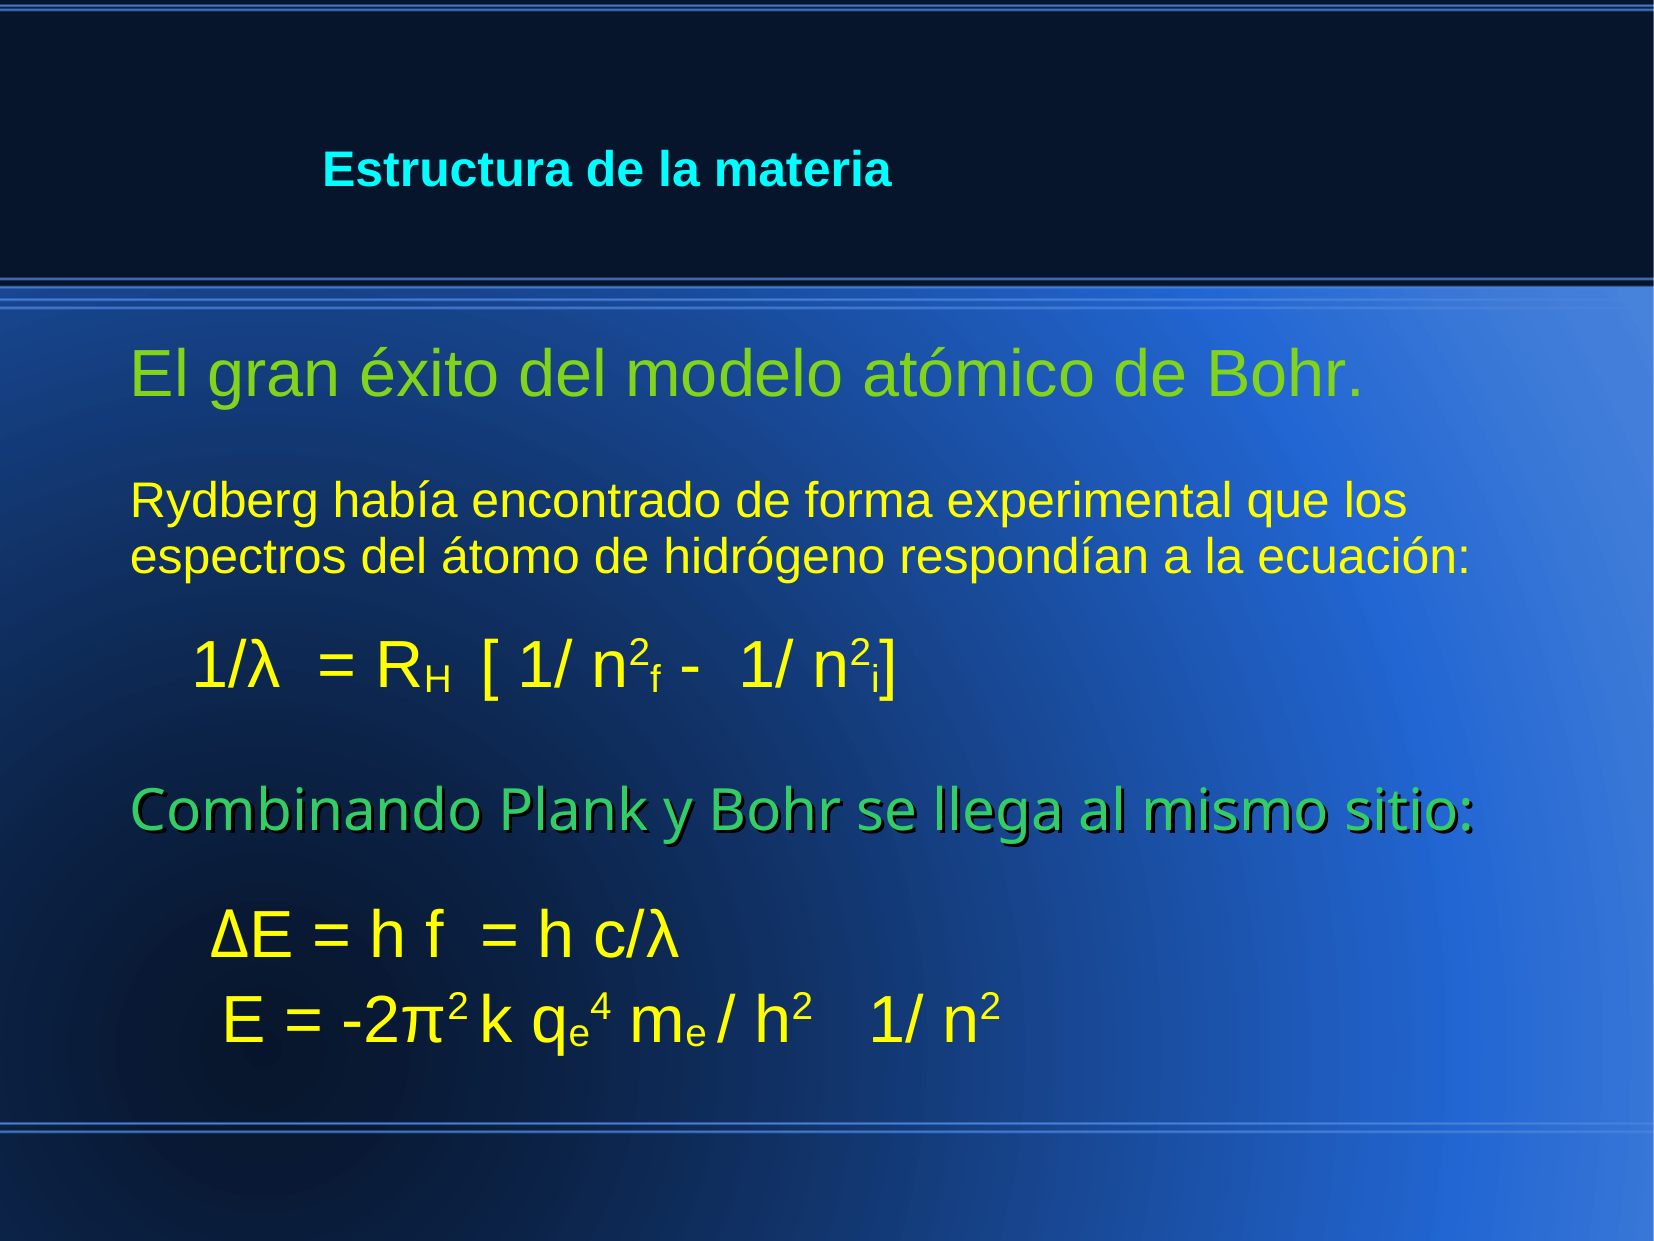

Estructura de la materia
# El gran éxito del modelo atómico de Bohr.
Rydberg había encontrado de forma experimental que los espectros del átomo de hidrógeno respondían a la ecuación:
1/λ = RH [ 1/ n2f - 1/ n2i]
Combinando Plank y Bohr se llega al mismo sitio:
 ΔE = h f = h c/λ
E = -2π2 k qe4 me / h2 1/ n2